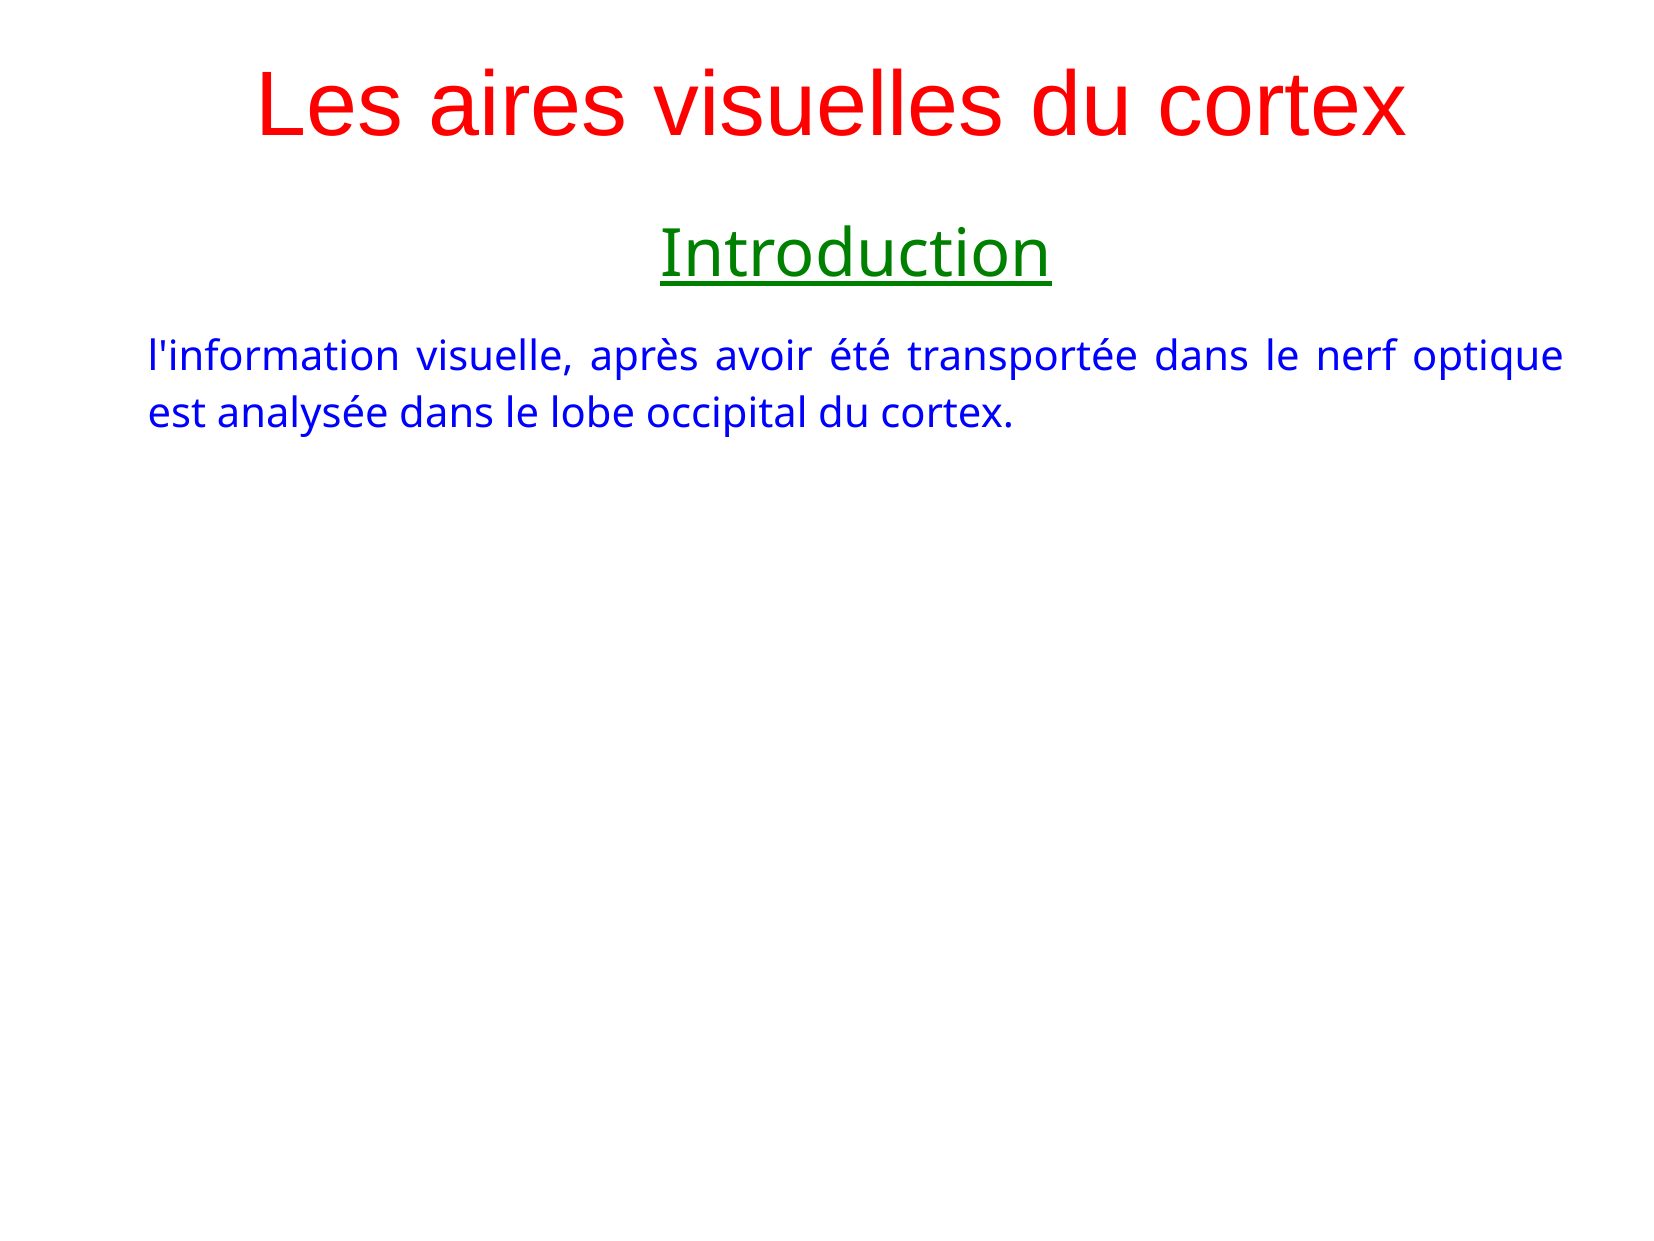

# Les aires visuelles du cortex
Introduction
l'information visuelle, après avoir été transportée dans le nerf optique est analysée dans le lobe occipital du cortex.